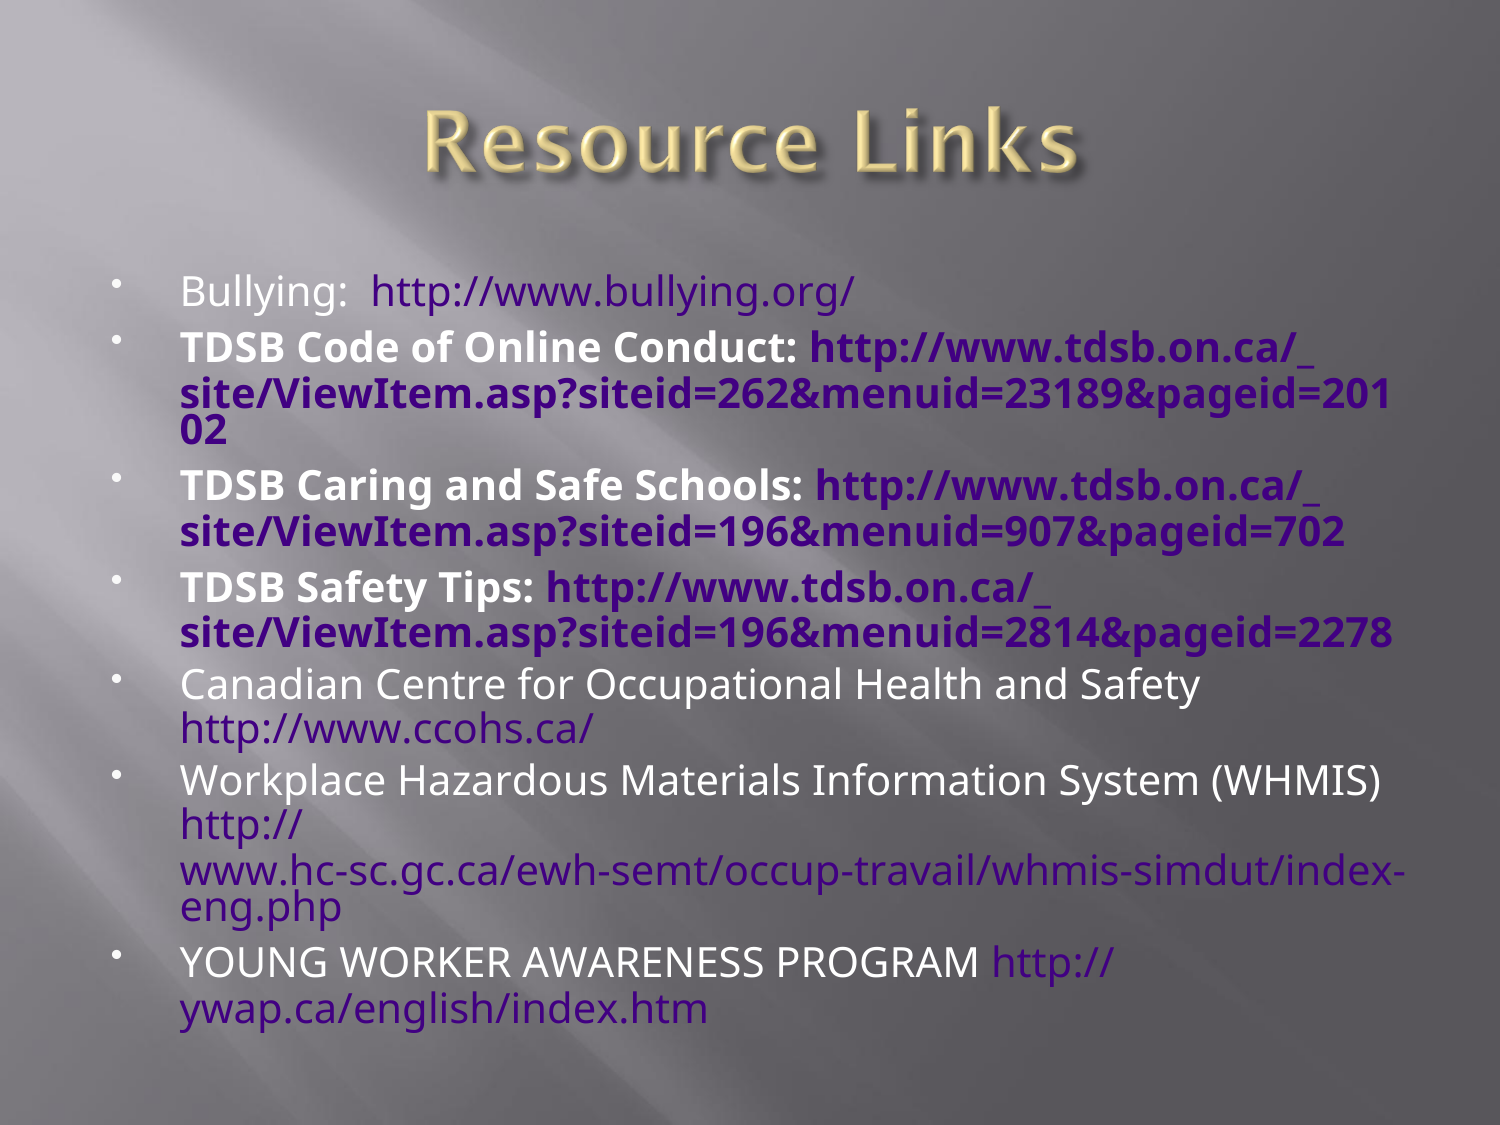

# Bullying: http://www.bullying.org/
TDSB Code of Online Conduct: http://www.tdsb.on.ca/_site/ViewItem.asp?siteid=262&menuid=23189&pageid=20102
TDSB Caring and Safe Schools: http://www.tdsb.on.ca/_site/ViewItem.asp?siteid=196&menuid=907&pageid=702
TDSB Safety Tips: http://www.tdsb.on.ca/_site/ViewItem.asp?siteid=196&menuid=2814&pageid=2278
Canadian Centre for Occupational Health and Safety http://www.ccohs.ca/
Workplace Hazardous Materials Information System (WHMIS) http://www.hc-sc.gc.ca/ewh-semt/occup-travail/whmis-simdut/index-eng.php
YOUNG WORKER AWARENESS PROGRAM http://ywap.ca/english/index.htm